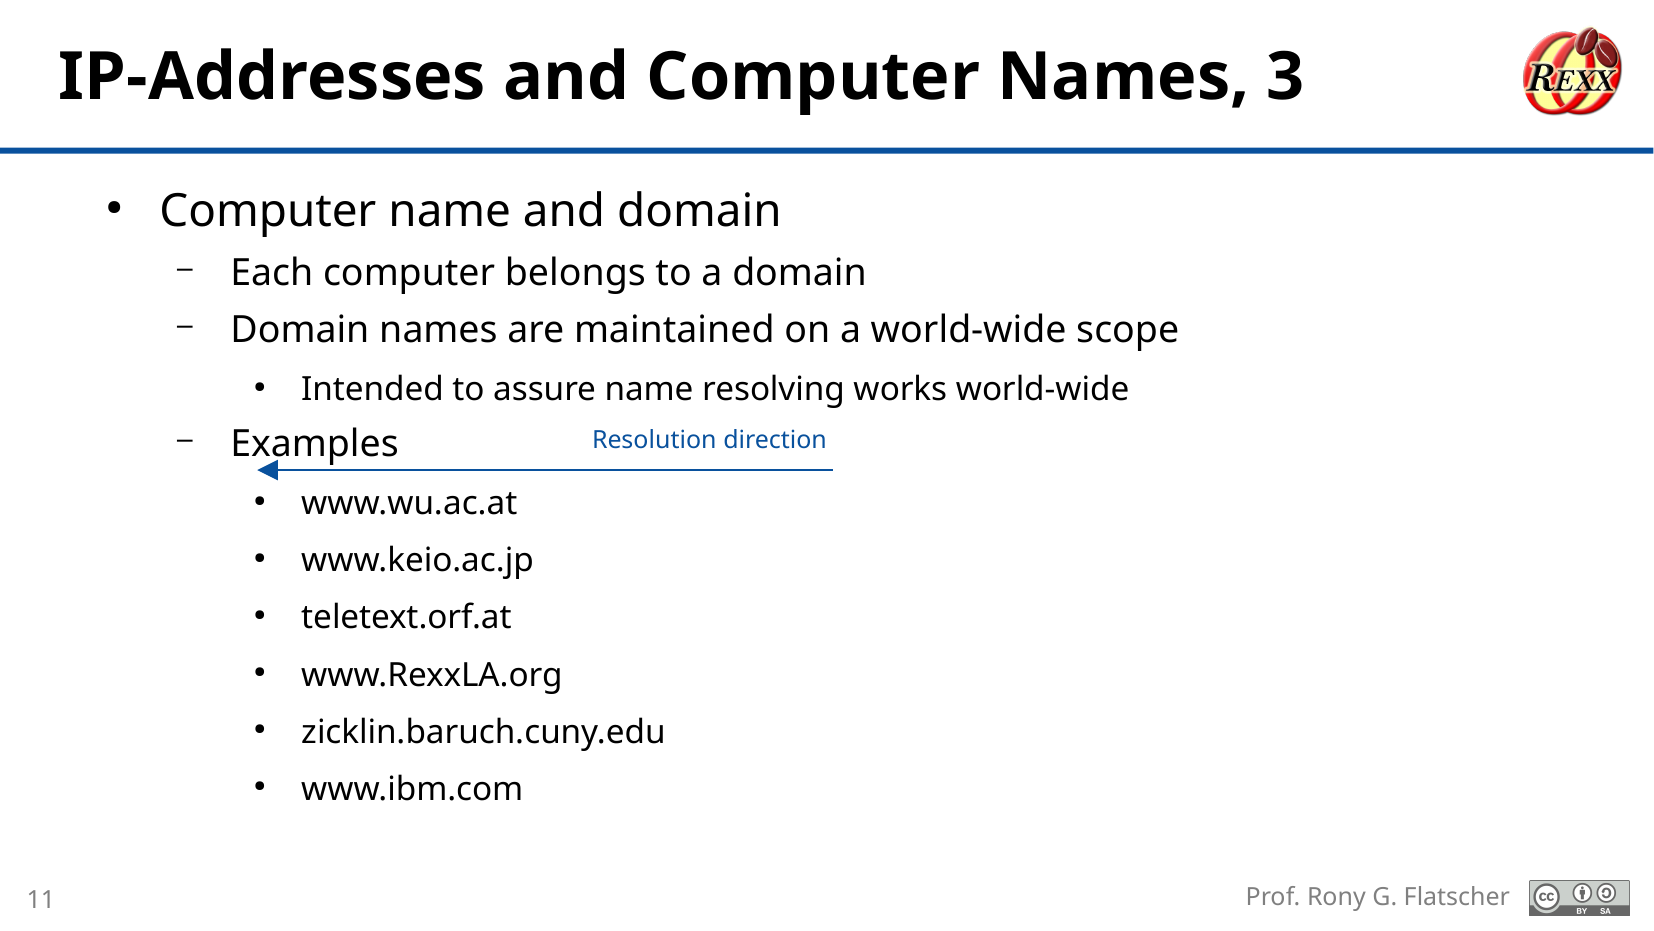

# IP-Addresses and Computer Names, 3
Computer name and domain
Each computer belongs to a domain
Domain names are maintained on a world-wide scope
Intended to assure name resolving works world-wide
Examples
www.wu.ac.at
www.keio.ac.jp
teletext.orf.at
www.RexxLA.org
zicklin.baruch.cuny.edu
www.ibm.com
Resolution direction